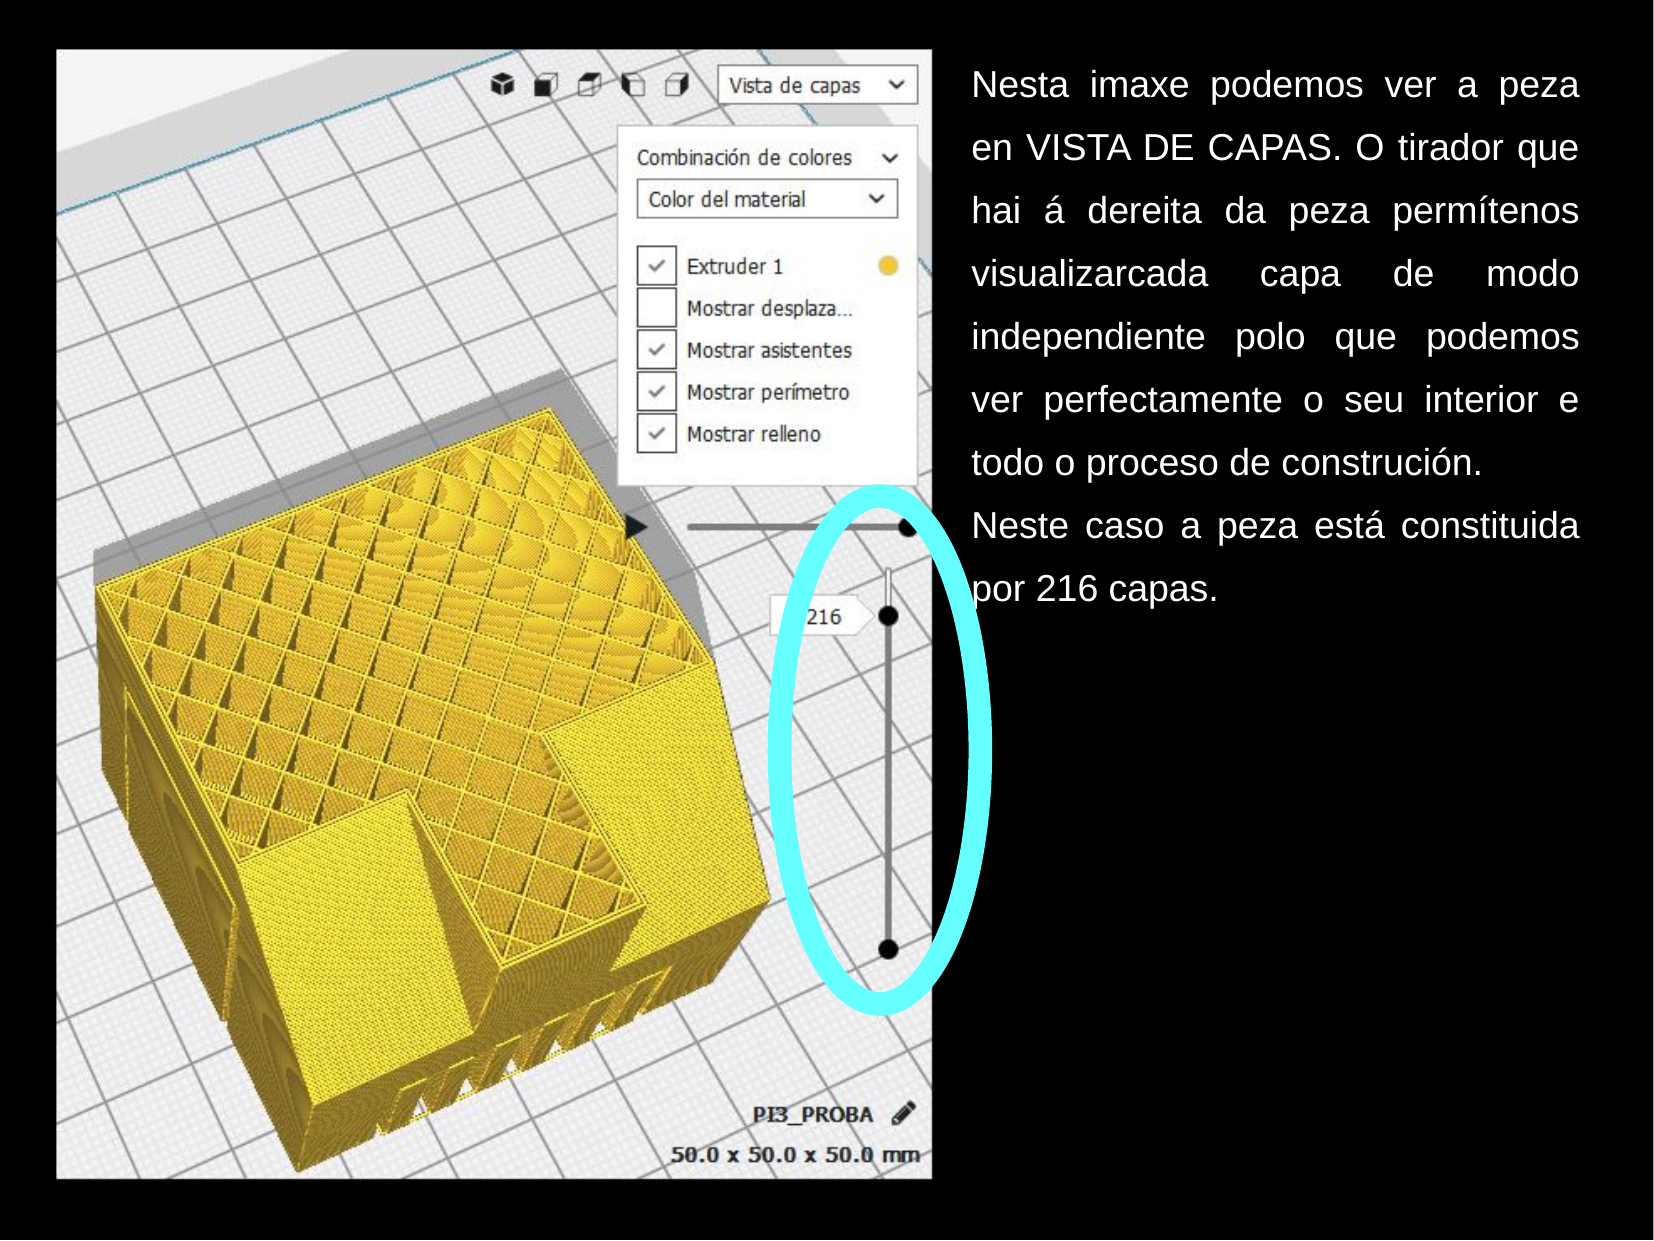

Nesta imaxe podemos ver a peza en VISTA DE CAPAS. O tirador que hai á dereita da peza permítenos visualizarcada capa de modo independiente polo que podemos ver perfectamente o seu interior e todo o proceso de construción.
Neste caso a peza está constituida por 216 capas.